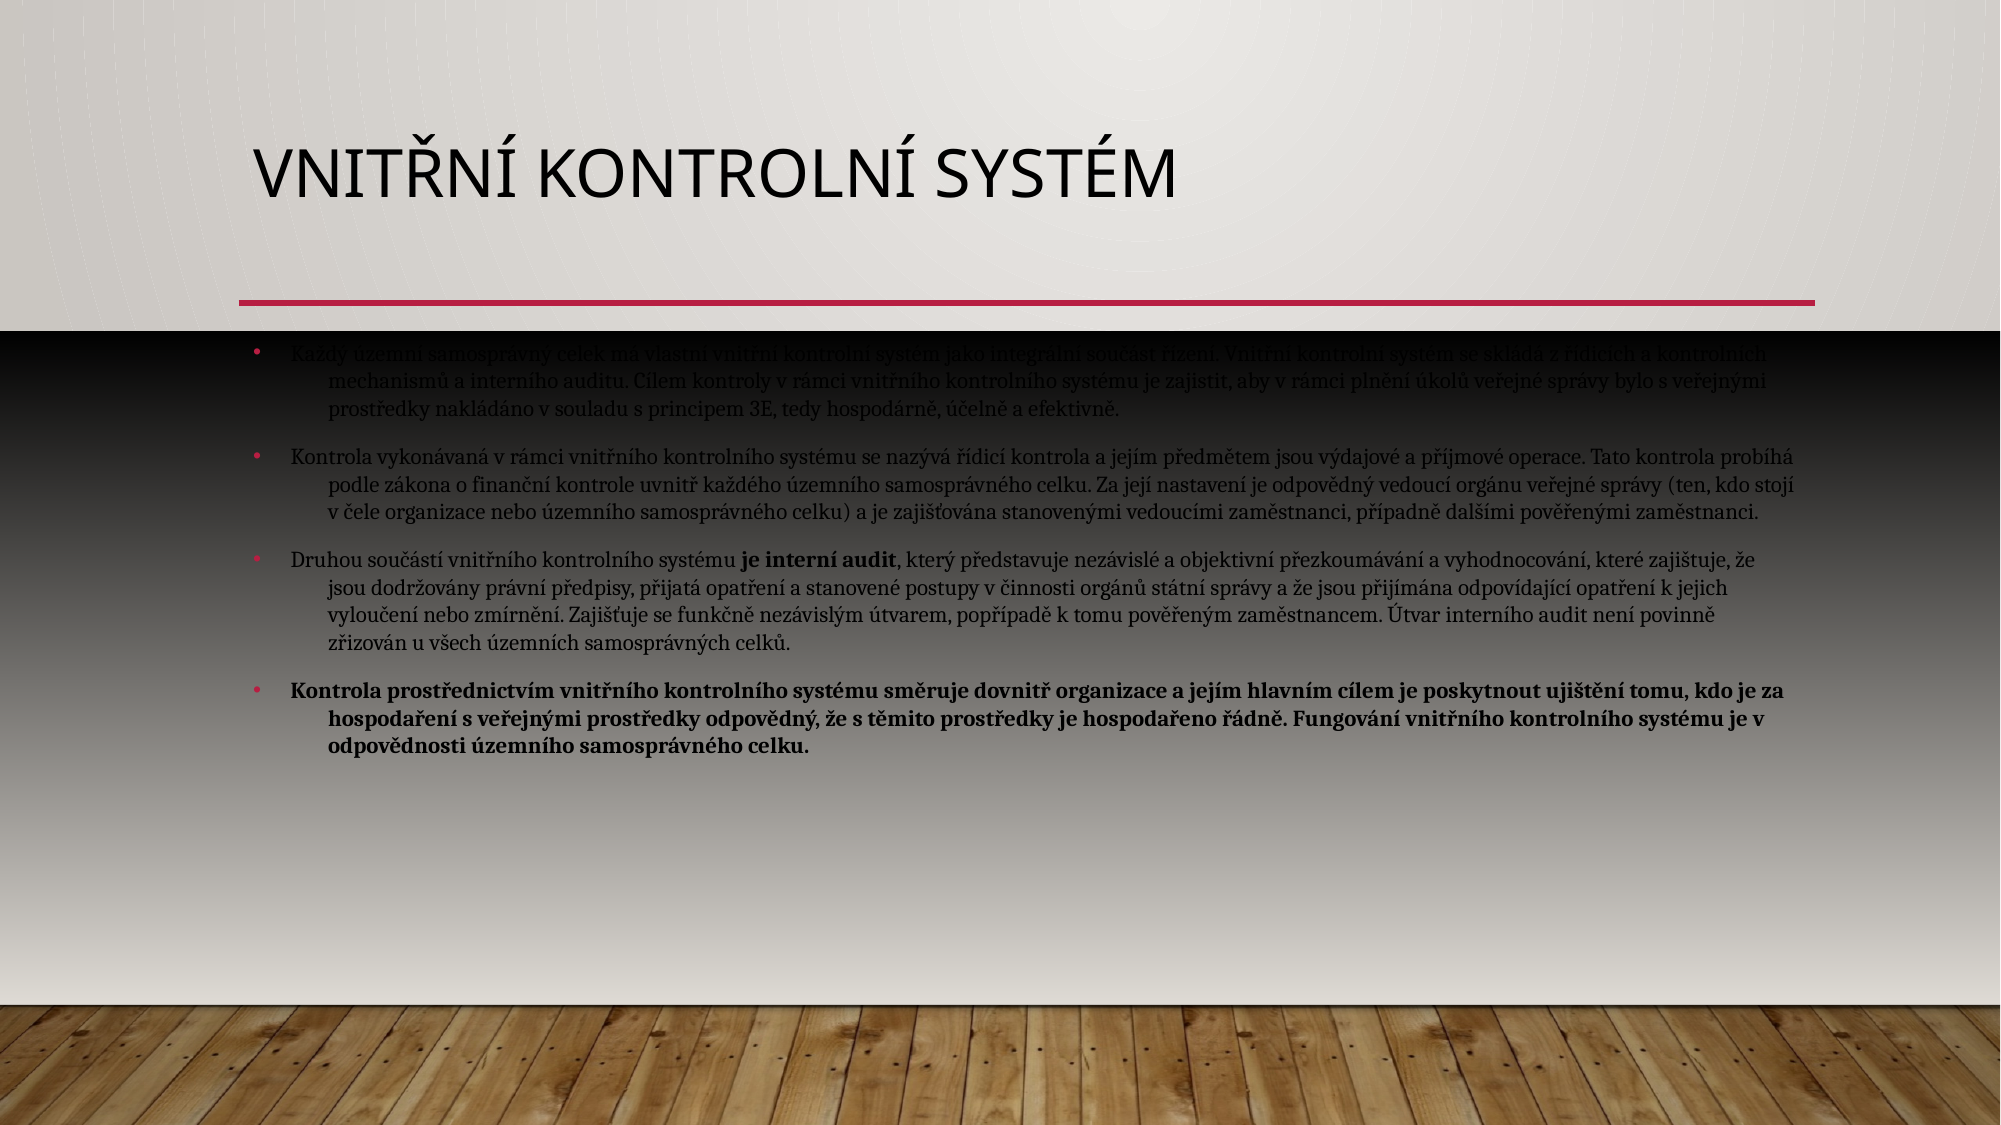

# Vnitřní kontrolní systém
Každý územní samosprávný celek má vlastní vnitřní kontrolní systém jako integrální součást řízení. Vnitřní kontrolní systém se skládá z řídicích a kontrolních mechanismů a interního auditu. Cílem kontroly v rámci vnitřního kontrolního systému je zajistit, aby v rámci plnění úkolů veřejné správy bylo s veřejnými prostředky nakládáno v souladu s principem 3E, tedy hospodárně, účelně a efektivně.
Kontrola vykonávaná v rámci vnitřního kontrolního systému se nazývá řídicí kontrola a jejím předmětem jsou výdajové a příjmové operace. Tato kontrola probíhá podle zákona o finanční kontrole uvnitř každého územního samosprávného celku. Za její nastavení je odpovědný vedoucí orgánu veřejné správy (ten, kdo stojí v čele organizace nebo územního samosprávného celku) a je zajišťována stanovenými vedoucími zaměstnanci, případně dalšími pověřenými zaměstnanci.
Druhou součástí vnitřního kontrolního systému je interní audit, který představuje nezávislé a objektivní přezkoumávání a vyhodnocování, které zajištuje, že jsou dodržovány právní předpisy, přijatá opatření a stanovené postupy v činnosti orgánů státní správy a že jsou přijímána odpovídající opatření k jejich vyloučení nebo zmírnění. Zajišťuje se funkčně nezávislým útvarem, popřípadě k tomu pověřeným zaměstnancem. Útvar interního audit není povinně zřizován u všech územních samosprávných celků.
Kontrola prostřednictvím vnitřního kontrolního systému směruje dovnitř organizace a jejím hlavním cílem je poskytnout ujištění tomu, kdo je za hospodaření s veřejnými prostředky odpovědný, že s těmito prostředky je hospodařeno řádně. Fungování vnitřního kontrolního systému je v odpovědnosti územního samosprávného celku.